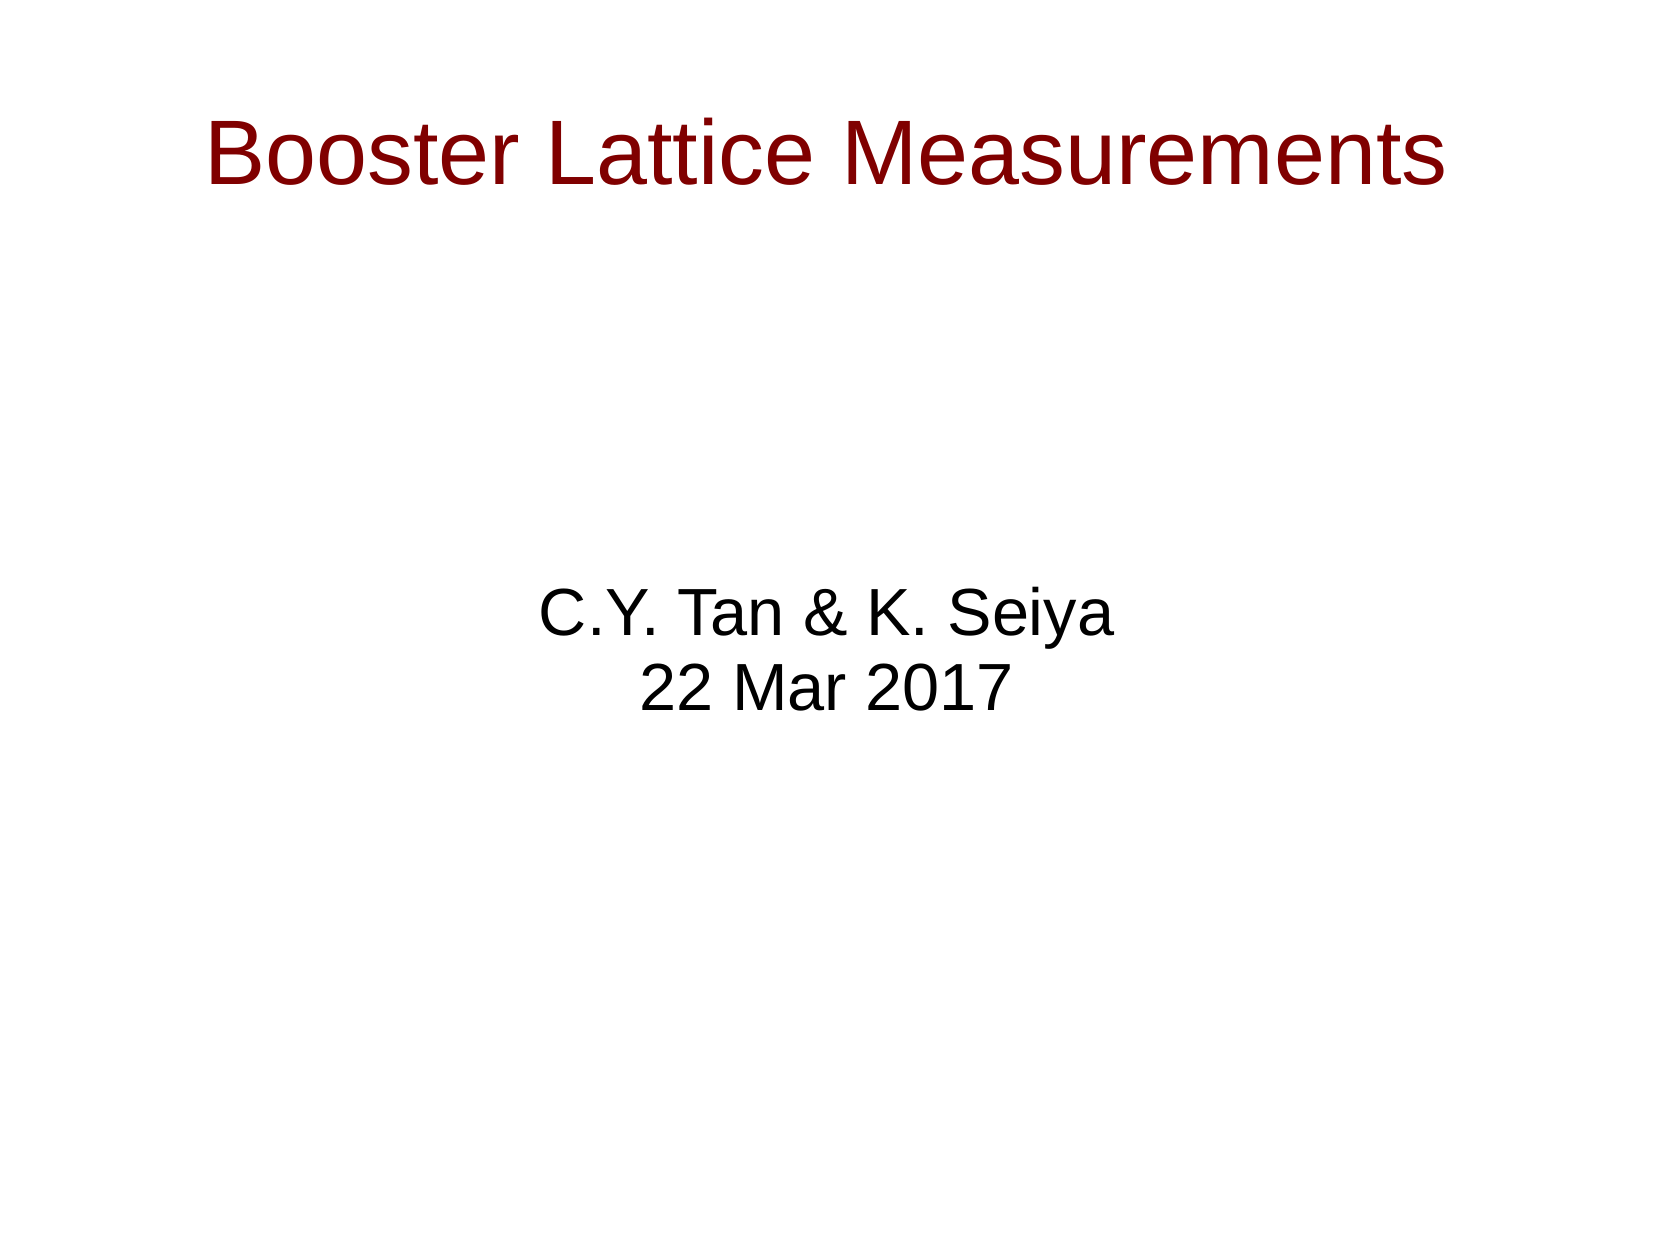

# Booster Lattice Measurements
C.Y. Tan & K. Seiya
22 Mar 2017